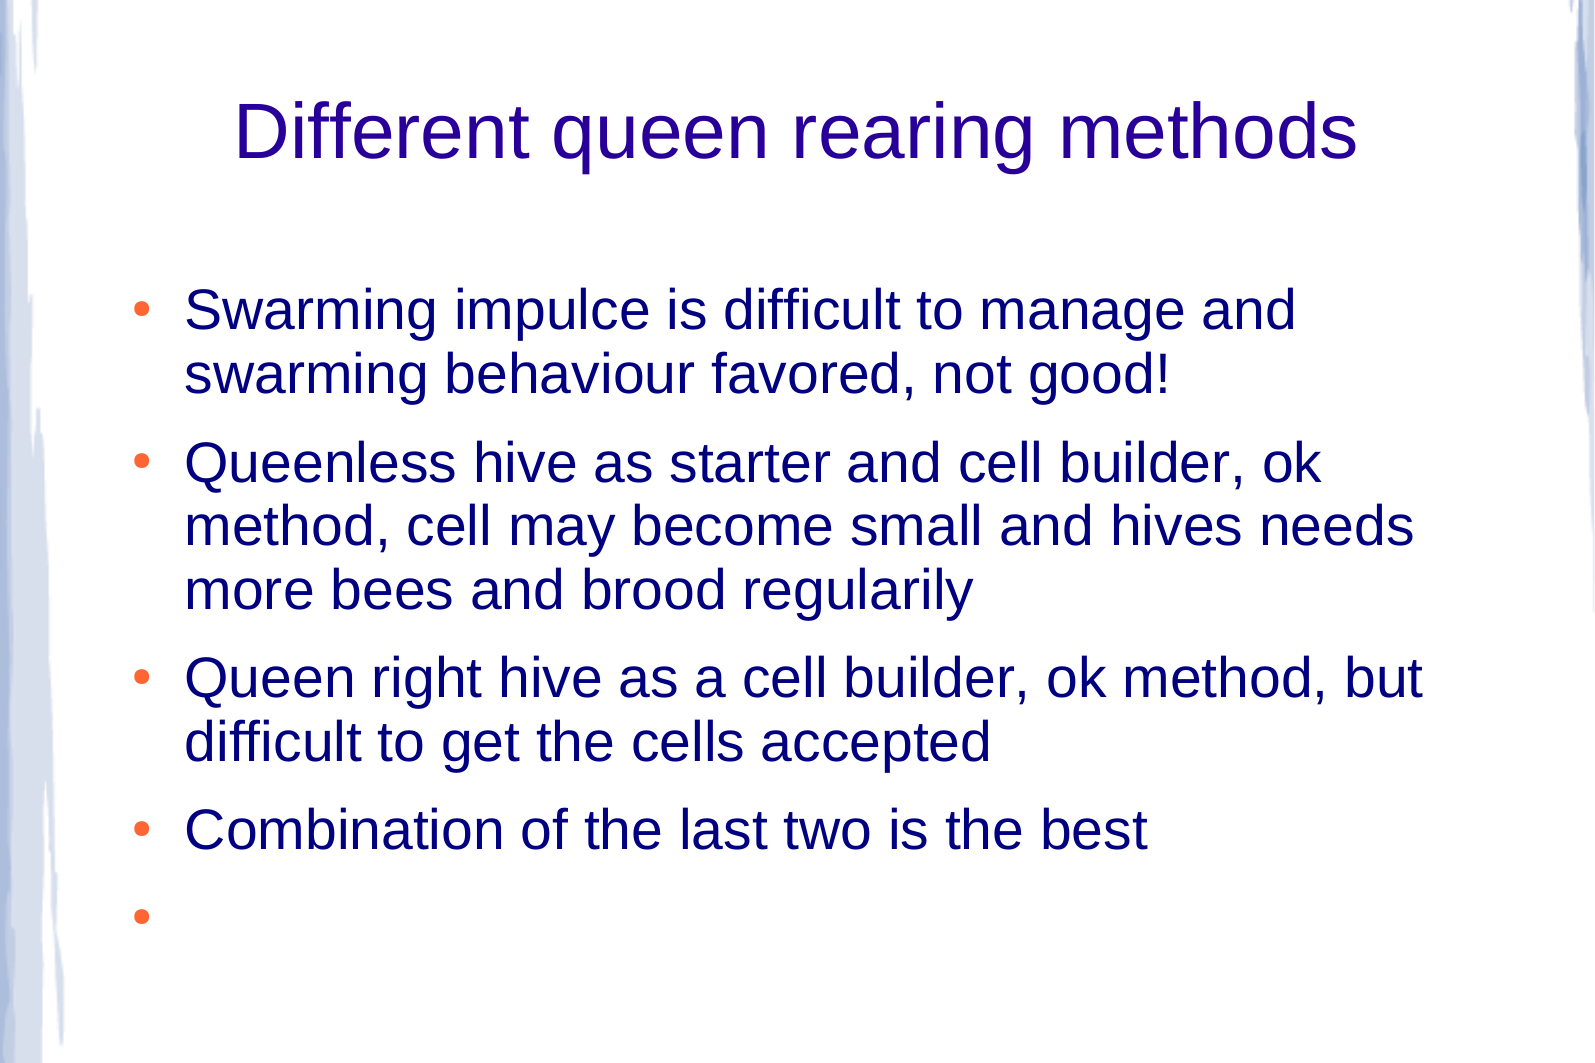

# Different queen rearing methods
Swarming impulce is difficult to manage and swarming behaviour favored, not good!
Queenless hive as starter and cell builder, ok method, cell may become small and hives needs more bees and brood regularily
Queen right hive as a cell builder, ok method, but difficult to get the cells accepted
Combination of the last two is the best